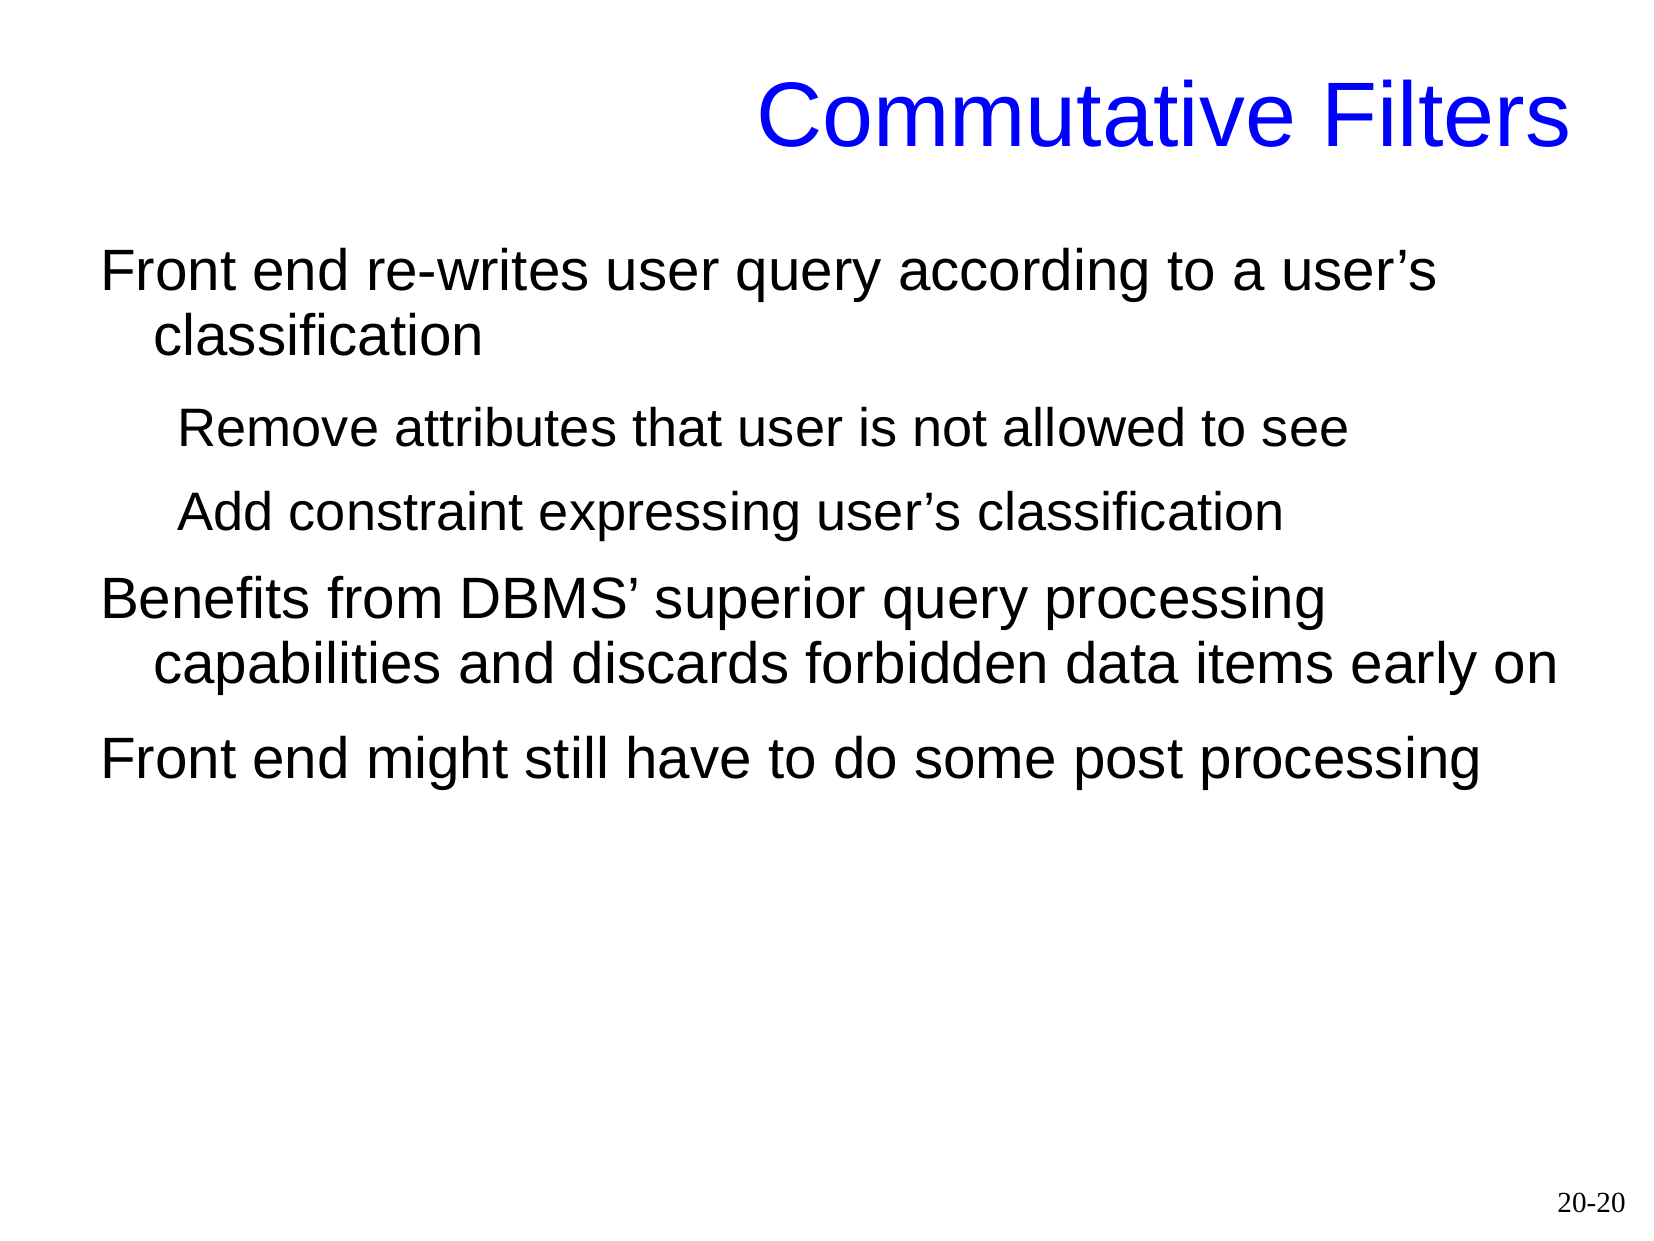

# Commutative Filters
Front end re-writes user query according to a user’s classification
Remove attributes that user is not allowed to see
Add constraint expressing user’s classification
Benefits from DBMS’ superior query processing capabilities and discards forbidden data items early on
Front end might still have to do some post processing